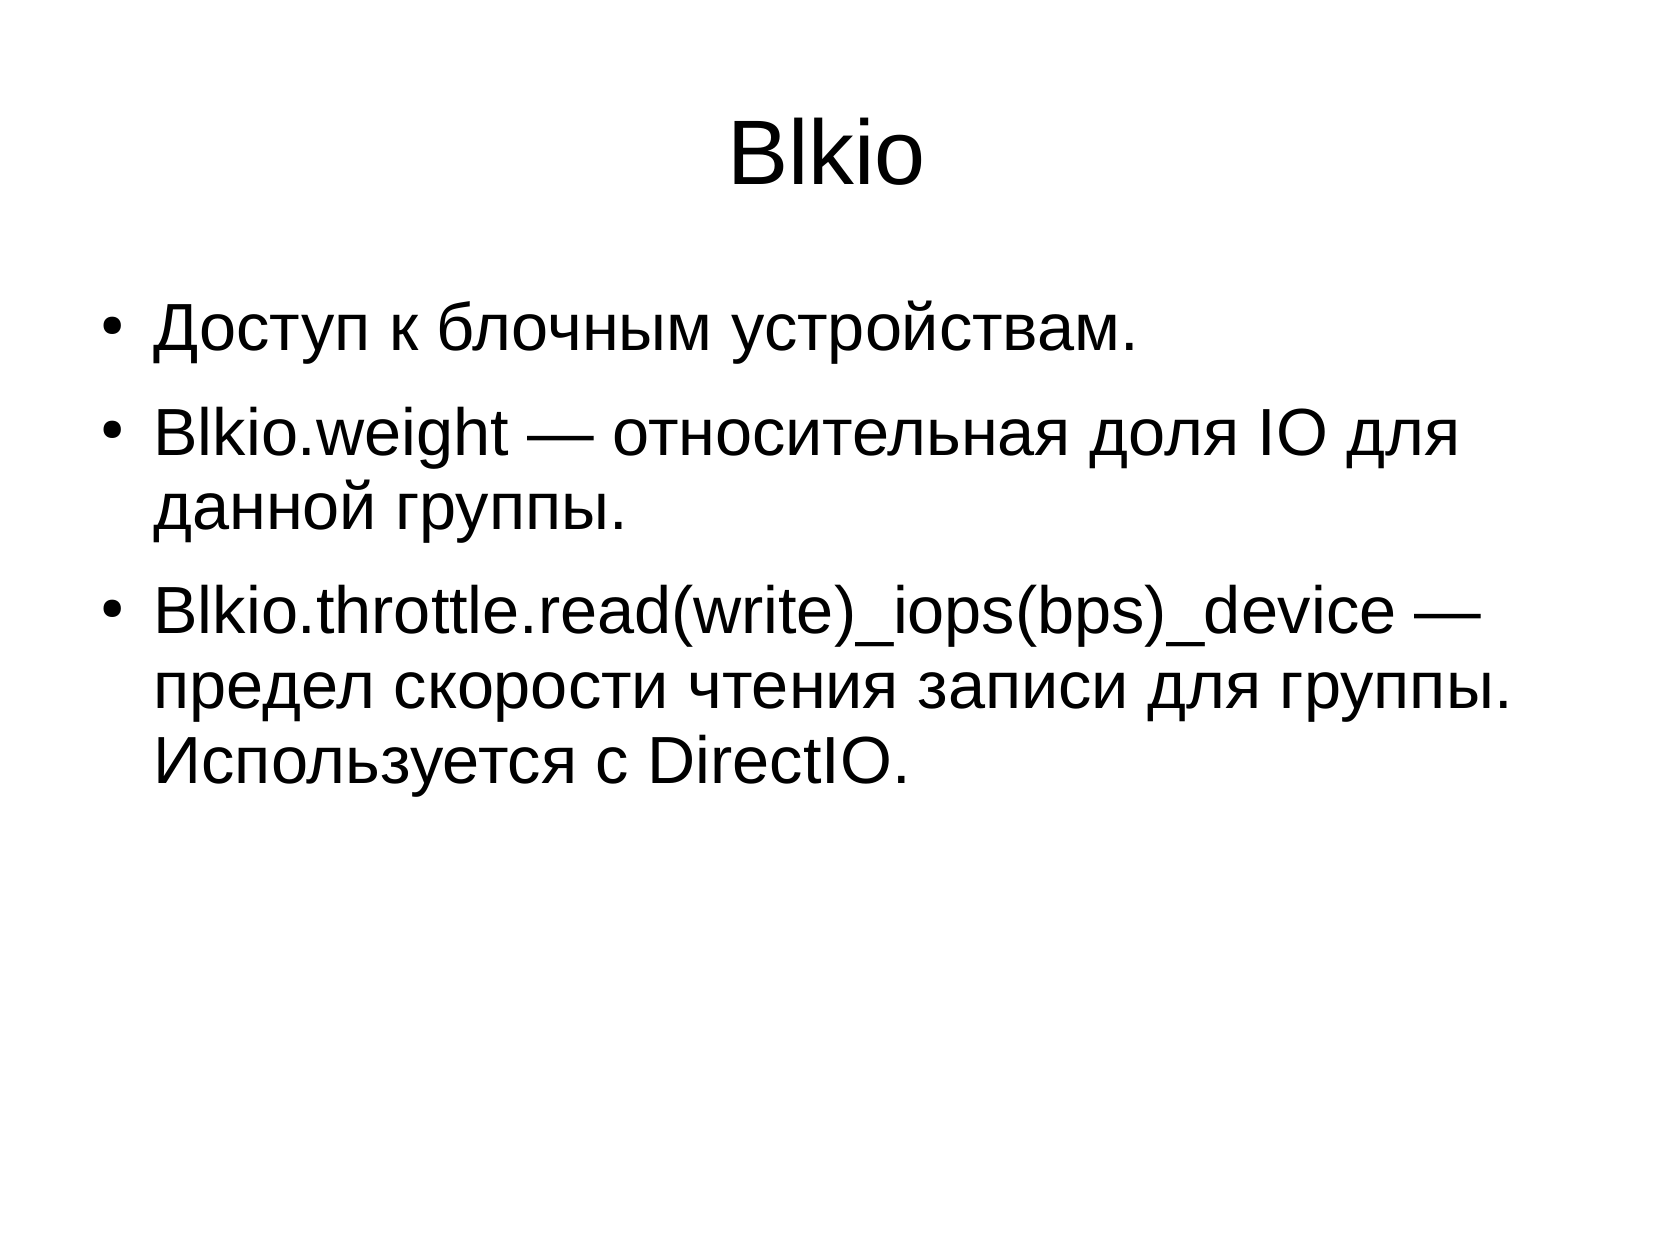

# Blkio
Доступ к блочным устройствам.
Blkio.weight — относительная доля IO для данной группы.
Blkio.throttle.read(write)_iops(bps)_device — предел скорости чтения записи для группы. Используется с DirectIO.